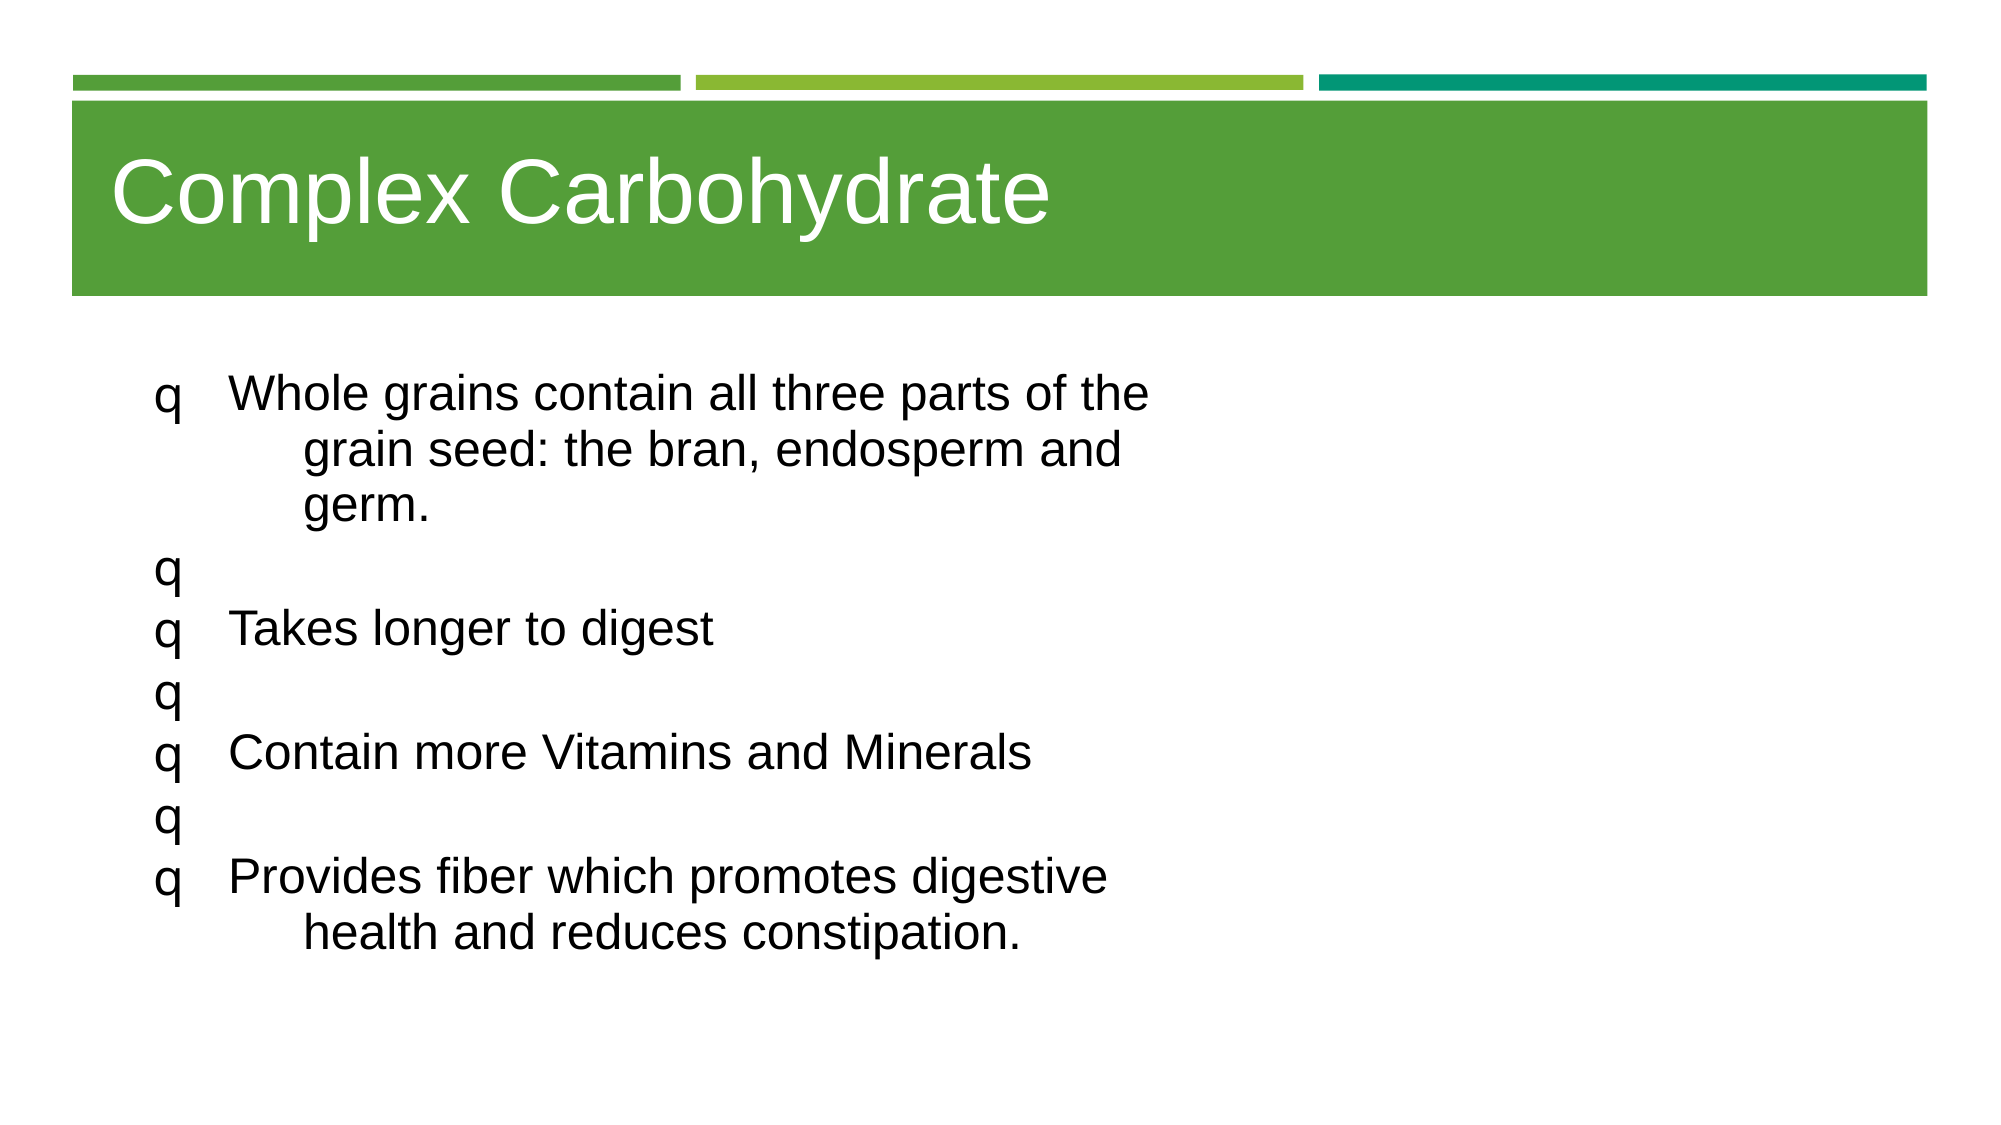

# Complex Carbohydrate
Whole grains contain all three parts of the grain seed: the bran, endosperm and germ.
Takes longer to digest
Contain more Vitamins and Minerals
Provides fiber which promotes digestive health and reduces constipation.